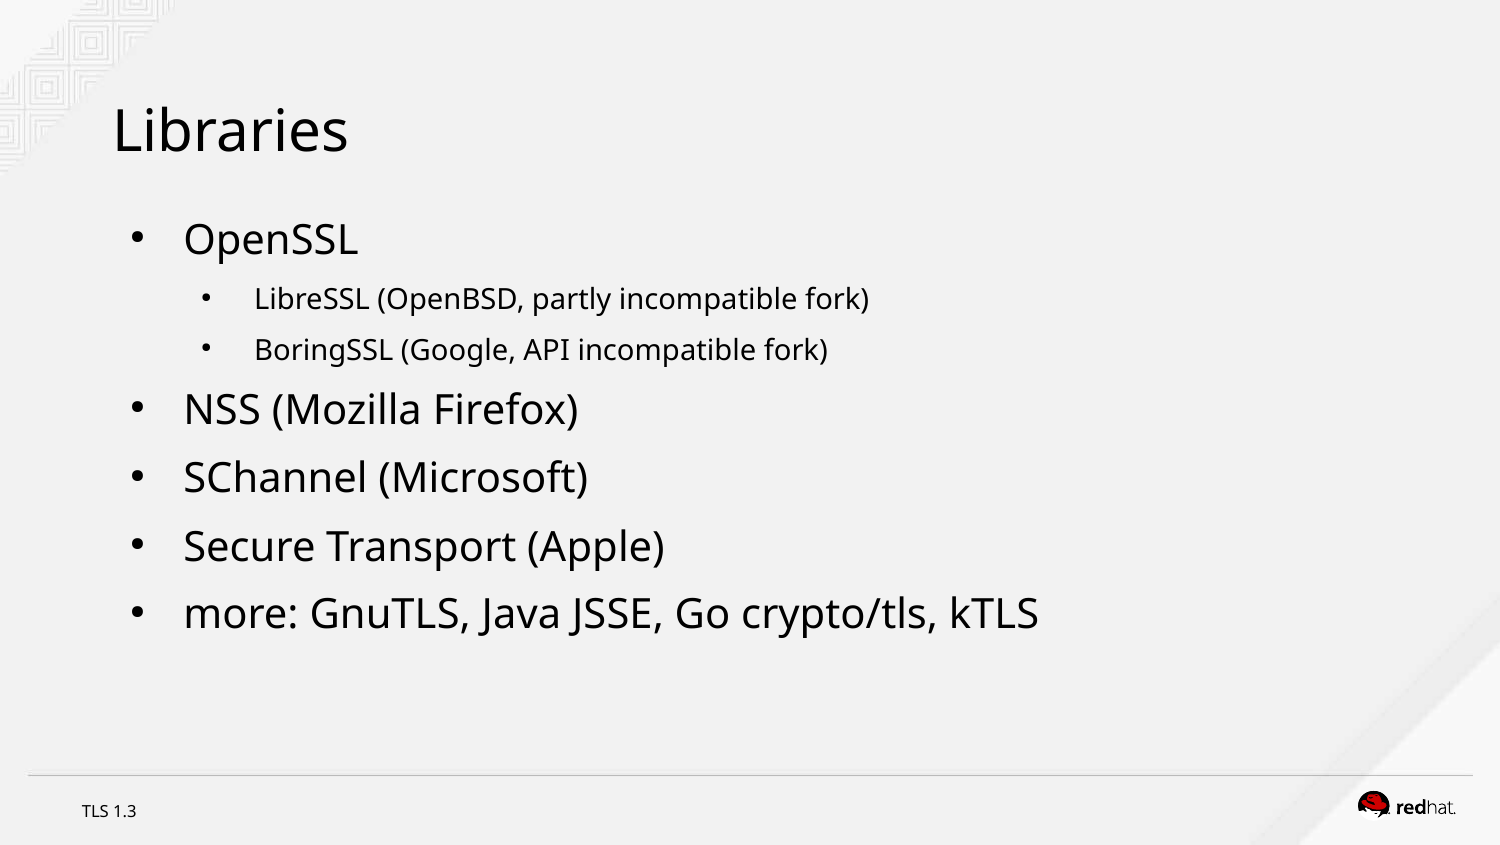

# Libraries
OpenSSL
LibreSSL (OpenBSD, partly incompatible fork)
BoringSSL (Google, API incompatible fork)
NSS (Mozilla Firefox)
SChannel (Microsoft)
Secure Transport (Apple)
more: GnuTLS, Java JSSE, Go crypto/tls, kTLS
TLS 1.3